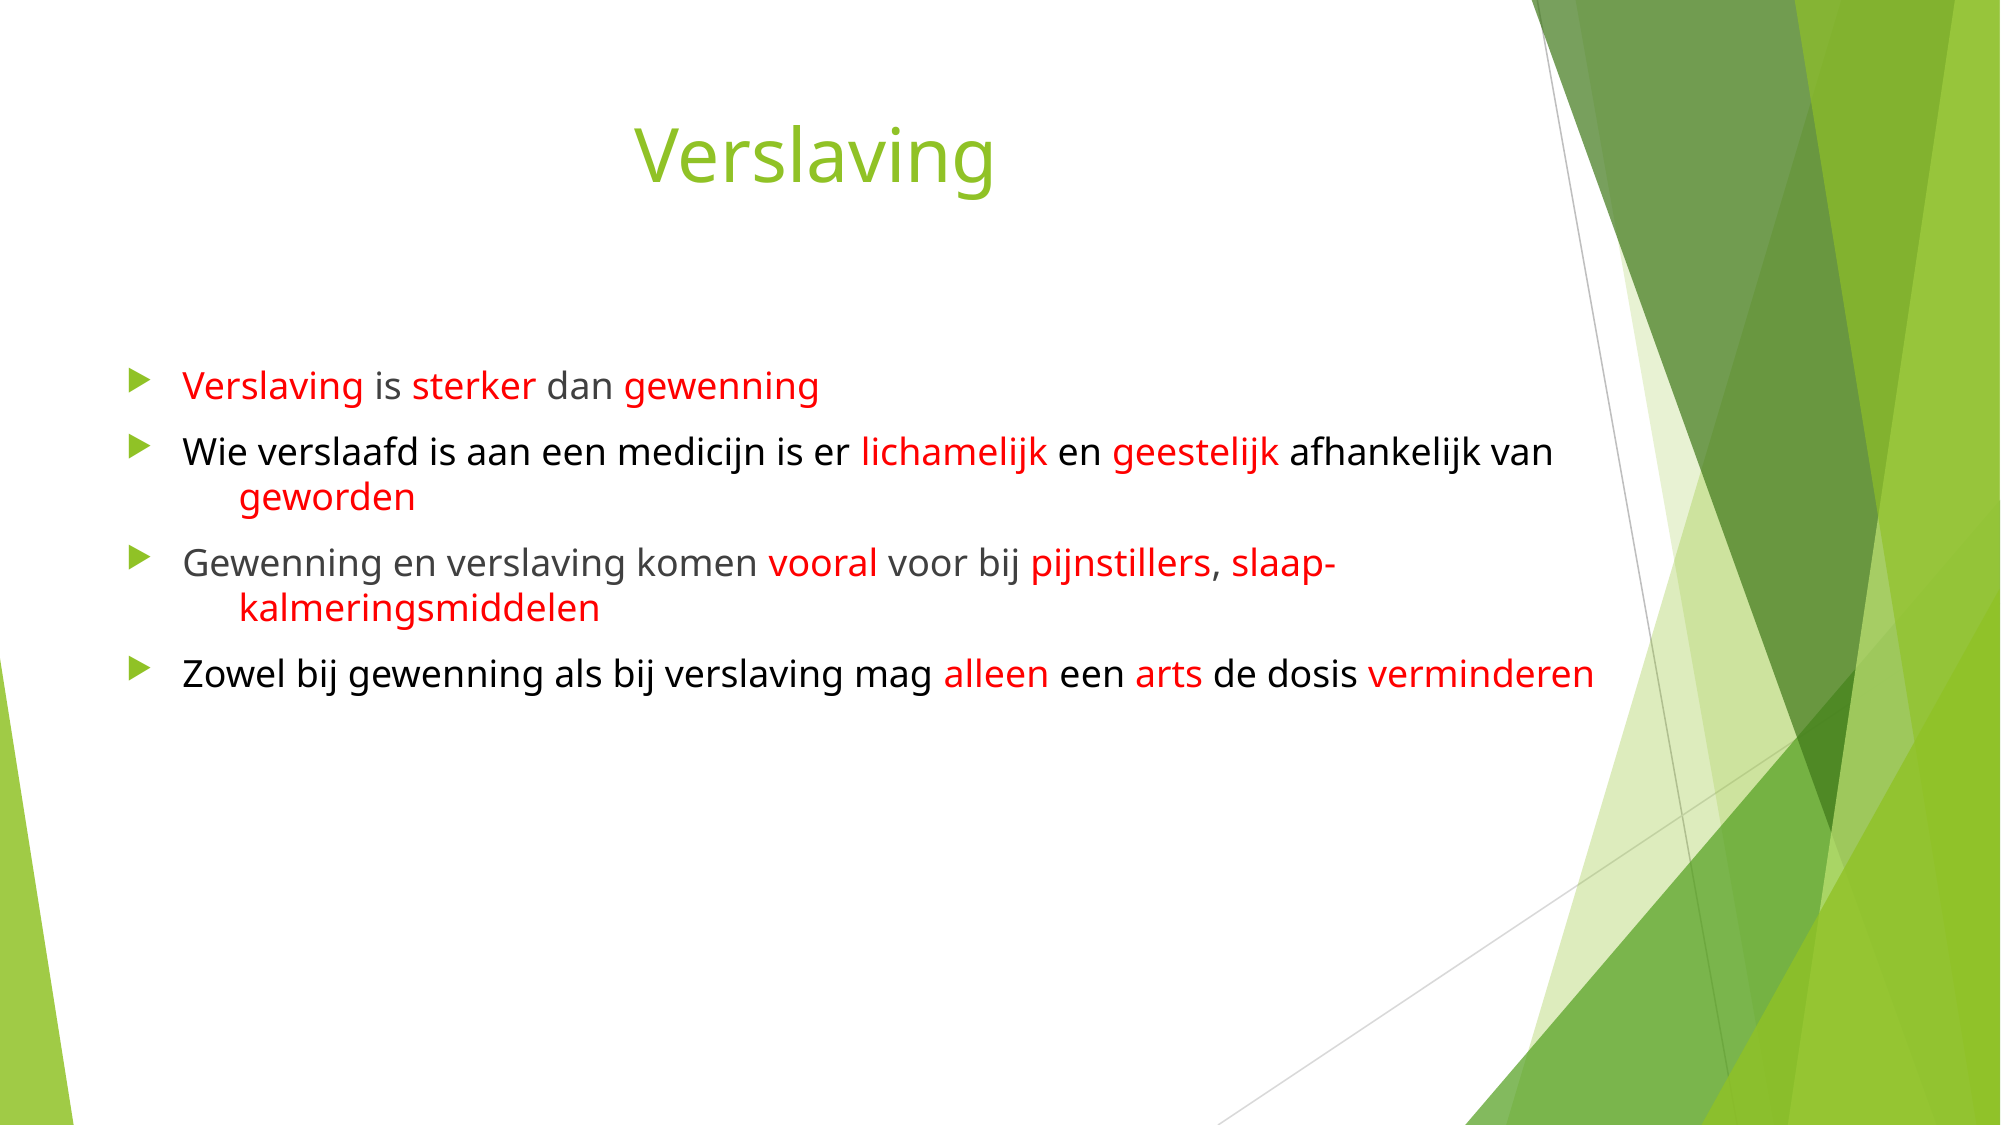

# Verslaving
Verslaving is sterker dan gewenning
Wie verslaafd is aan een medicijn is er lichamelijk en geestelijk afhankelijk van geworden
Gewenning en verslaving komen vooral voor bij pijnstillers, slaap-kalmeringsmiddelen
Zowel bij gewenning als bij verslaving mag alleen een arts de dosis verminderen